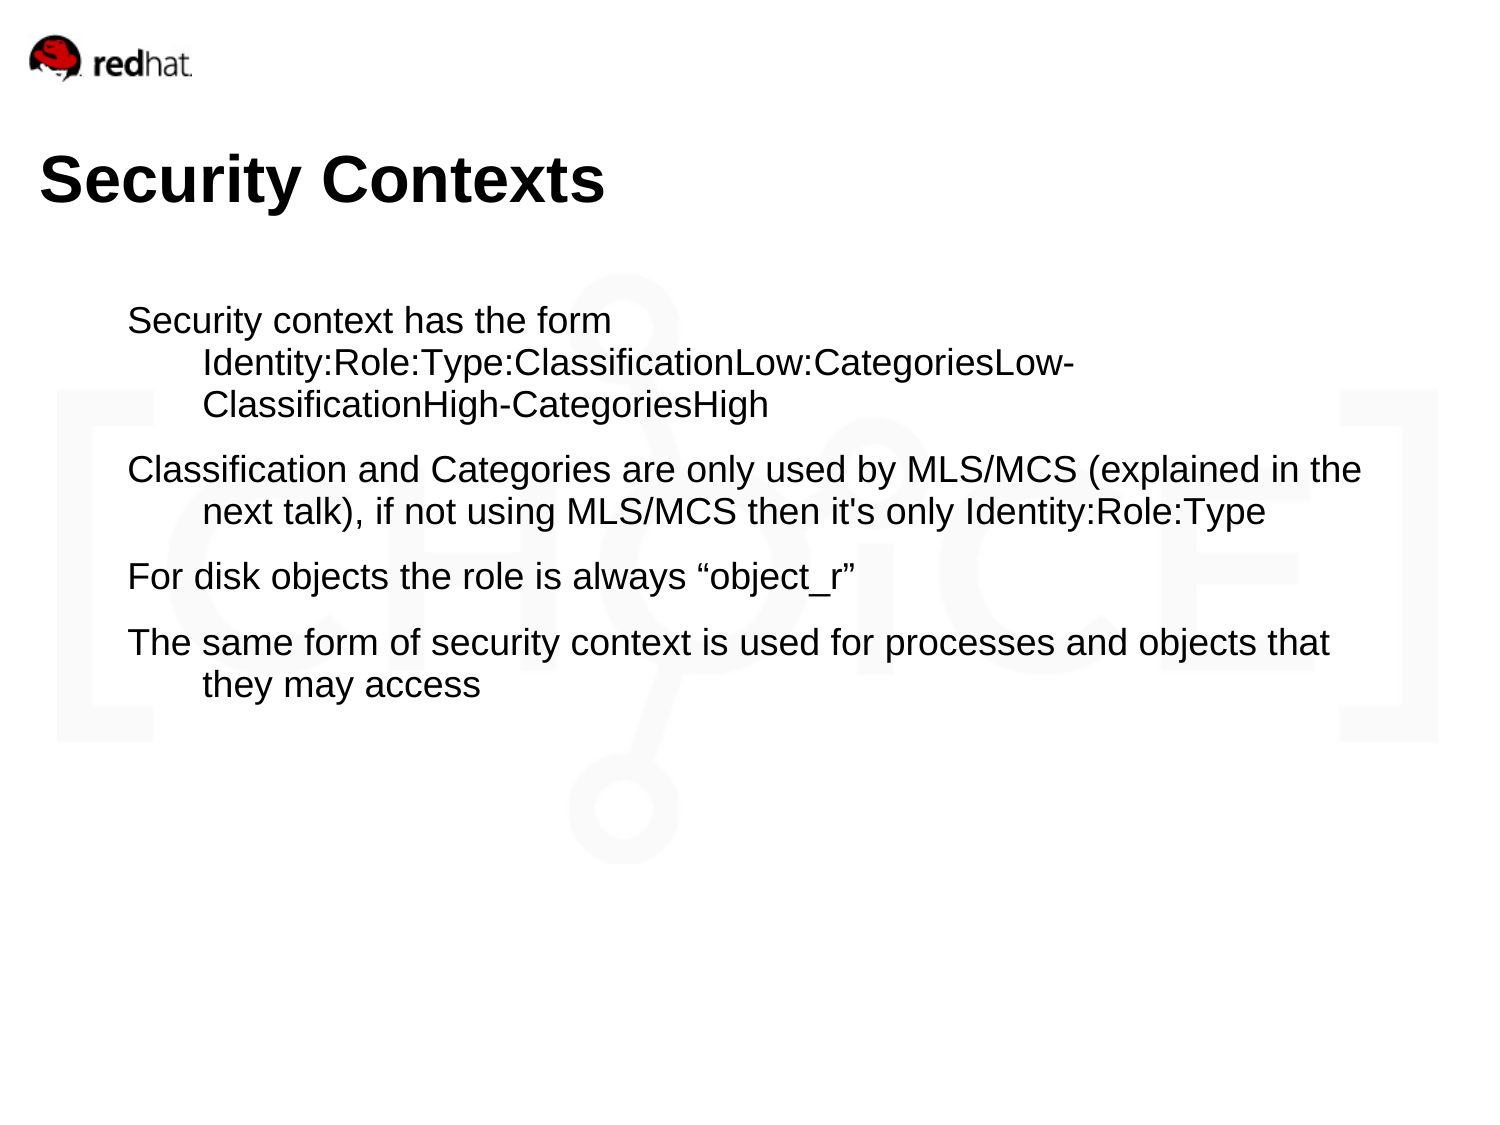

# Security Contexts
Security context has the form Identity:Role:Type:ClassificationLow:CategoriesLow-ClassificationHigh-CategoriesHigh
Classification and Categories are only used by MLS/MCS (explained in the next talk), if not using MLS/MCS then it's only Identity:Role:Type
For disk objects the role is always “object_r”
The same form of security context is used for processes and objects that they may access